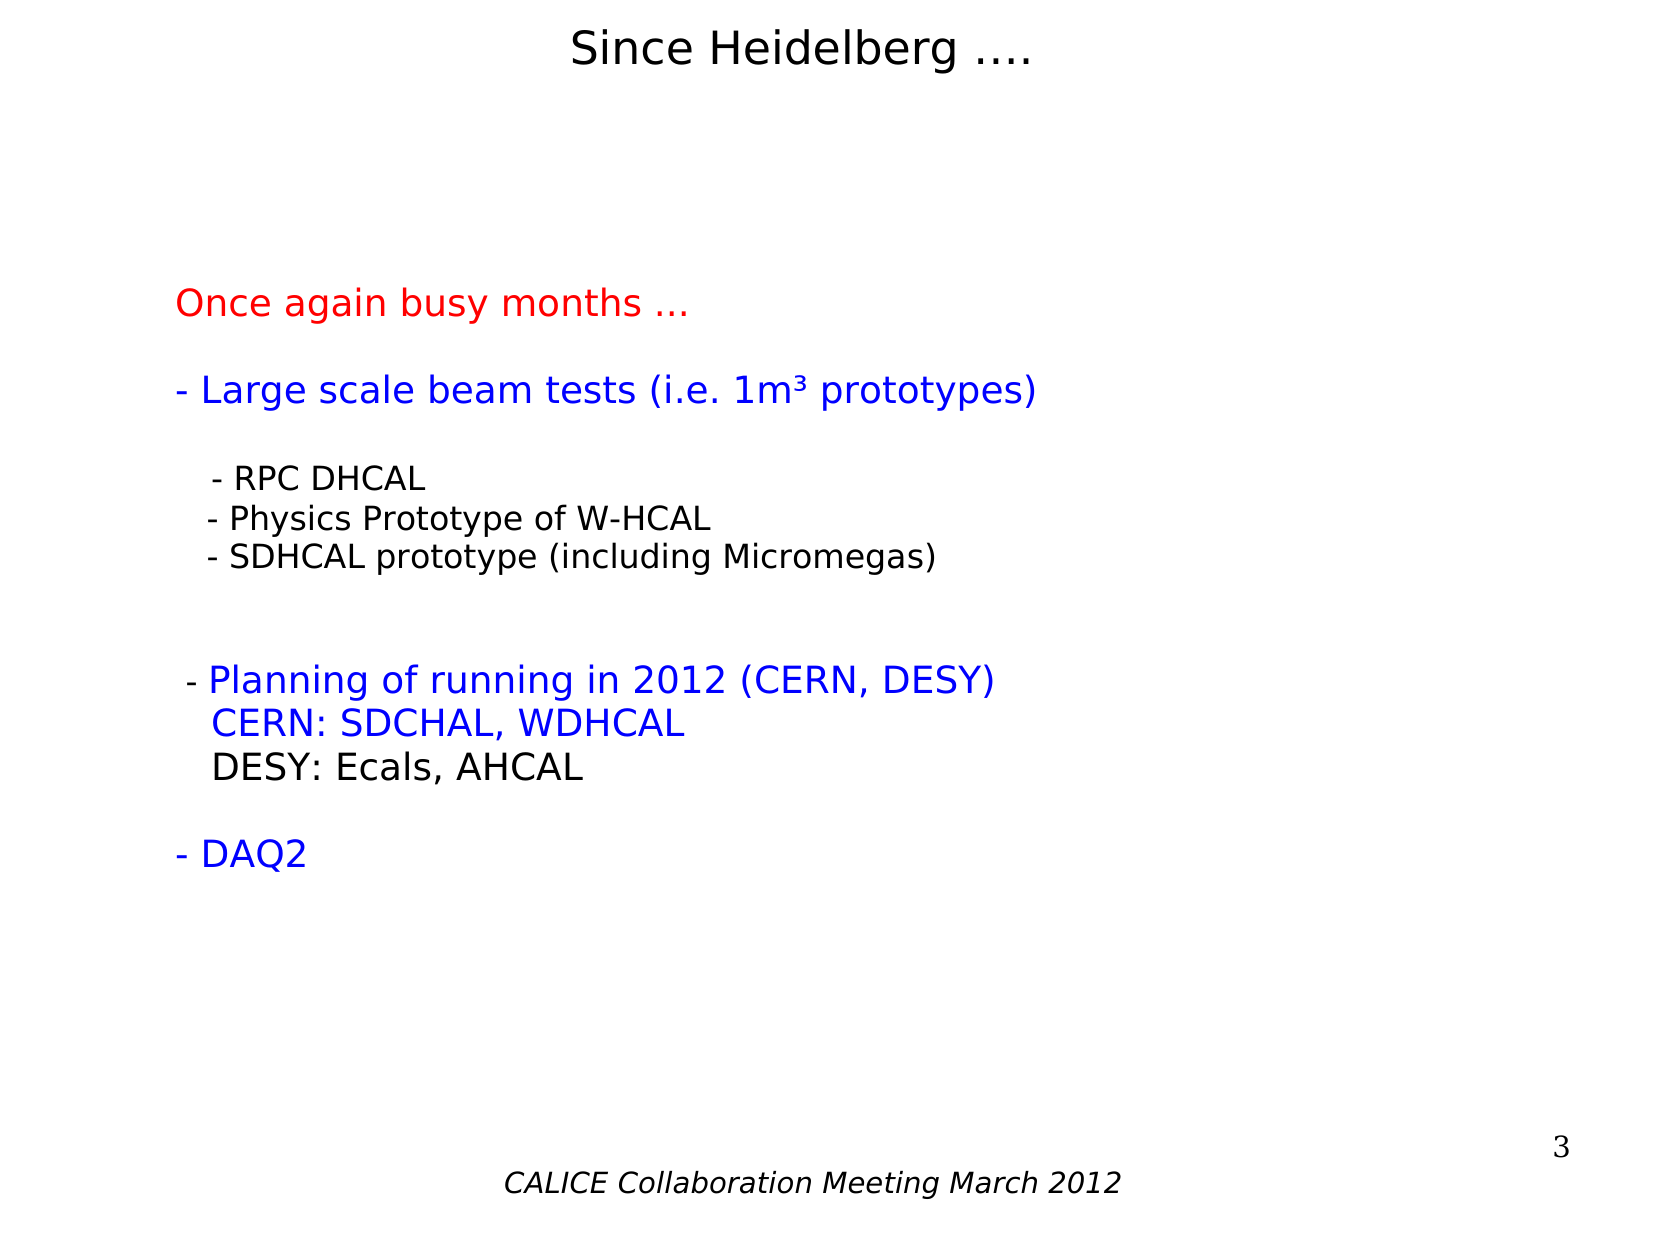

Since Heidelberg ….
Once again busy months ...
- Large scale beam tests (i.e. 1m³ prototypes)
 - RPC DHCAL
 - Physics Prototype of W-HCAL
 - SDHCAL prototype (including Micromegas)
 - Planning of running in 2012 (CERN, DESY)
 CERN: SDCHAL, WDHCAL
 DESY: Ecals, AHCAL
- DAQ2
3